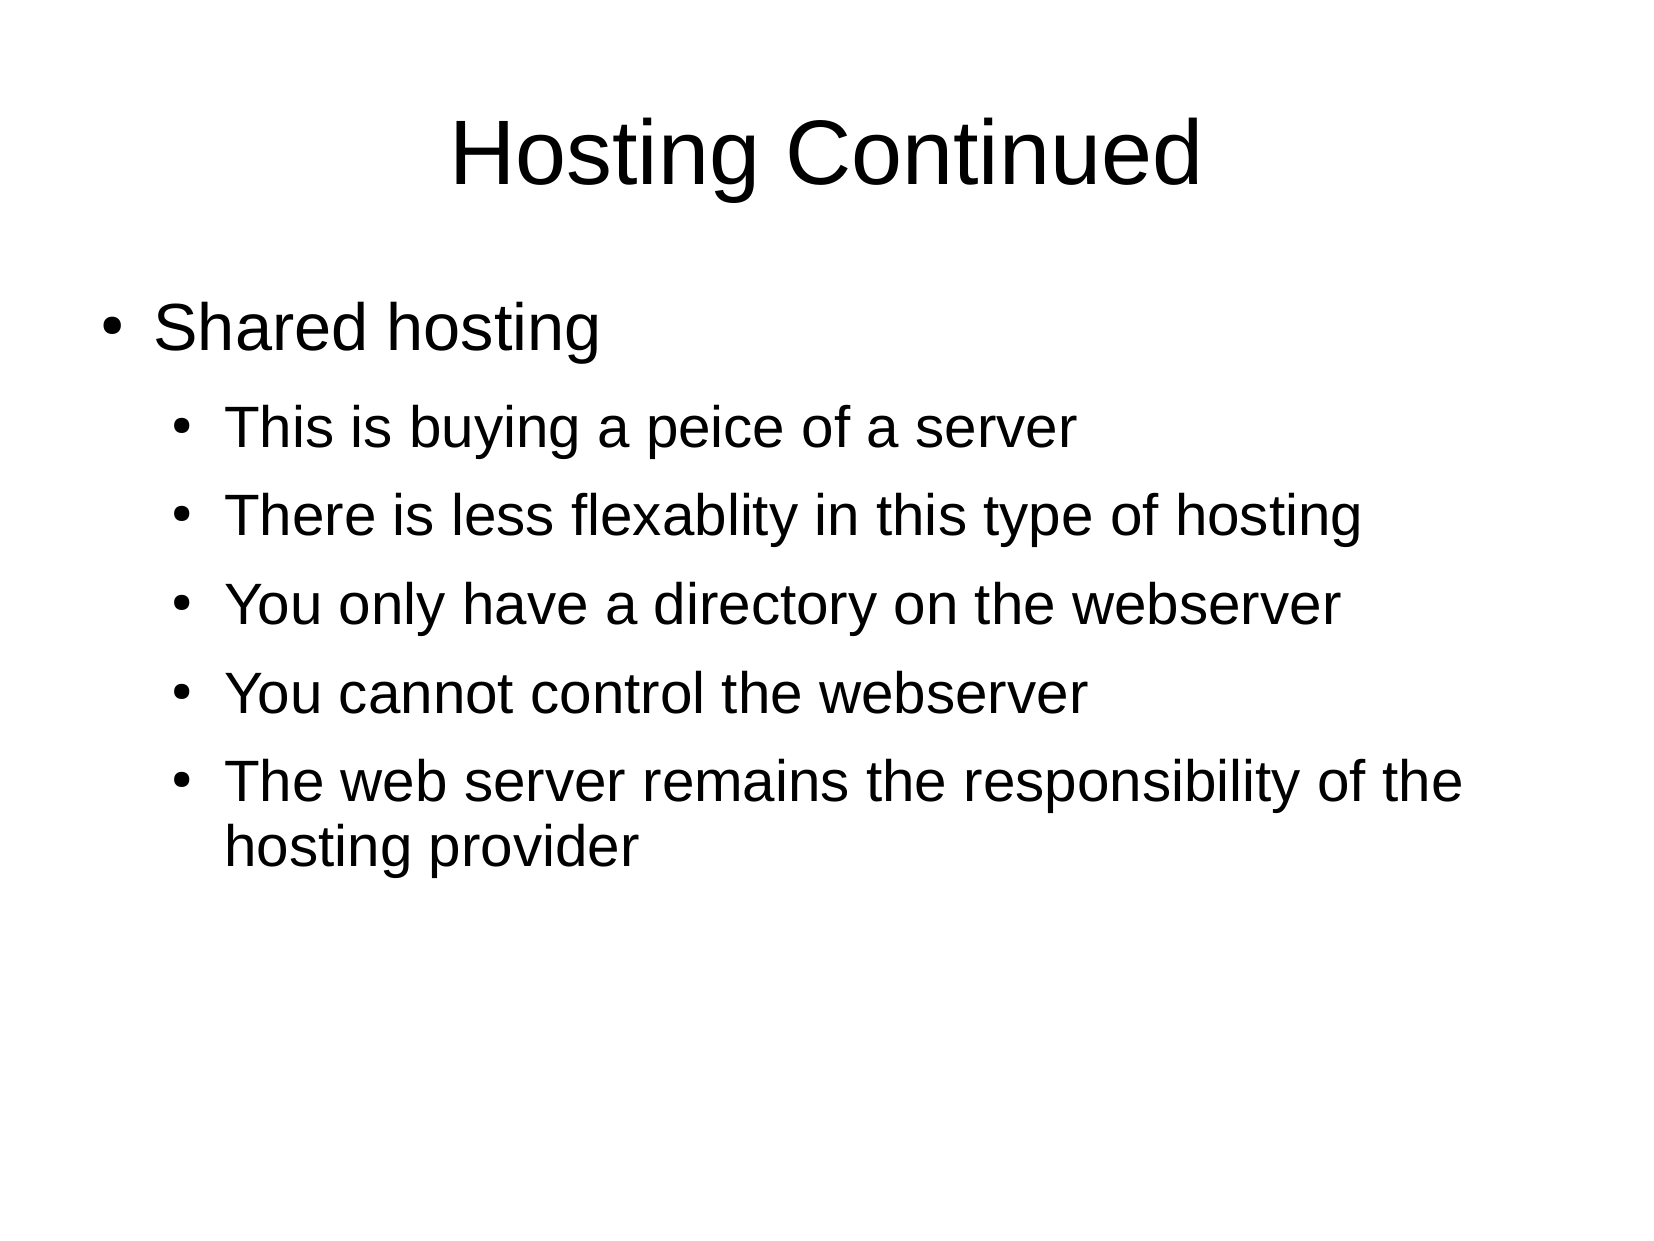

# Hosting Continued
Shared hosting
This is buying a peice of a server
There is less flexablity in this type of hosting
You only have a directory on the webserver
You cannot control the webserver
The web server remains the responsibility of the hosting provider